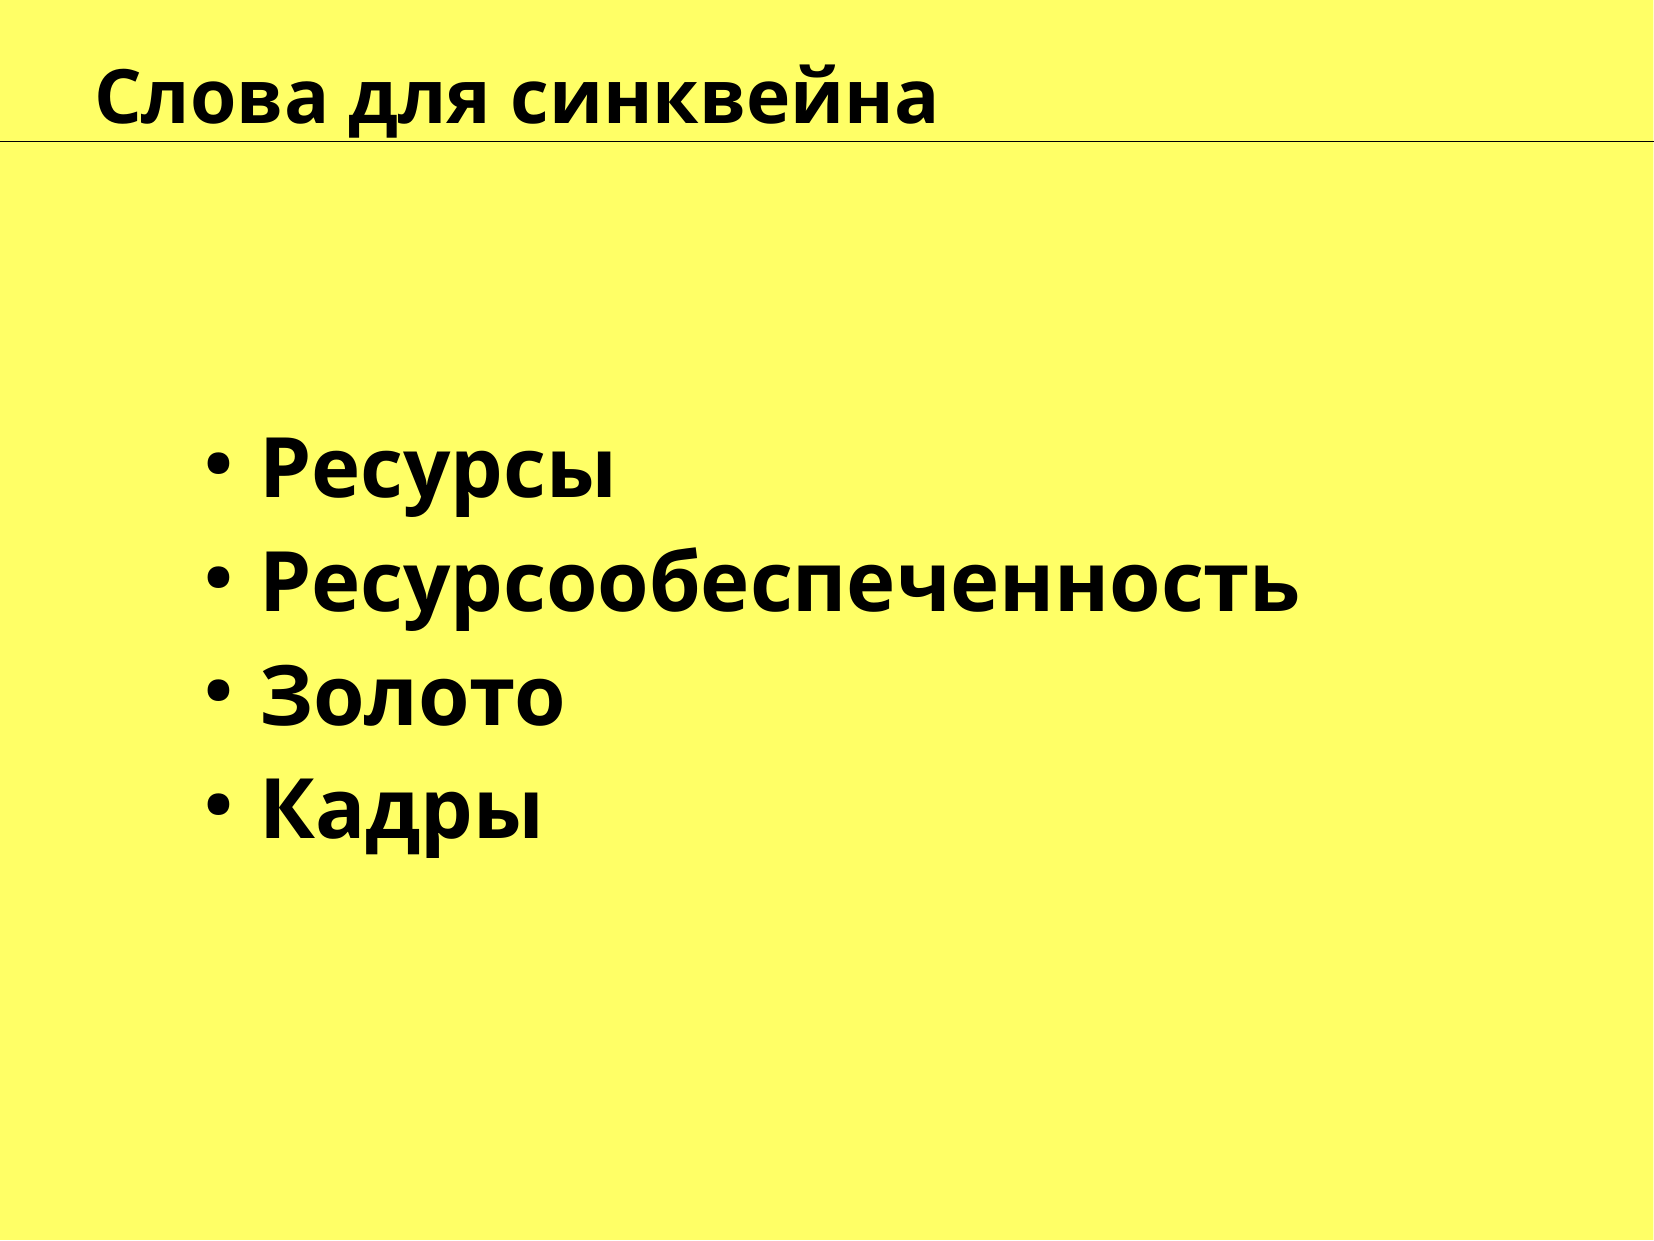

Слова для синквейна
Ресурсы
Ресурсообеспеченность
Золото
Кадры